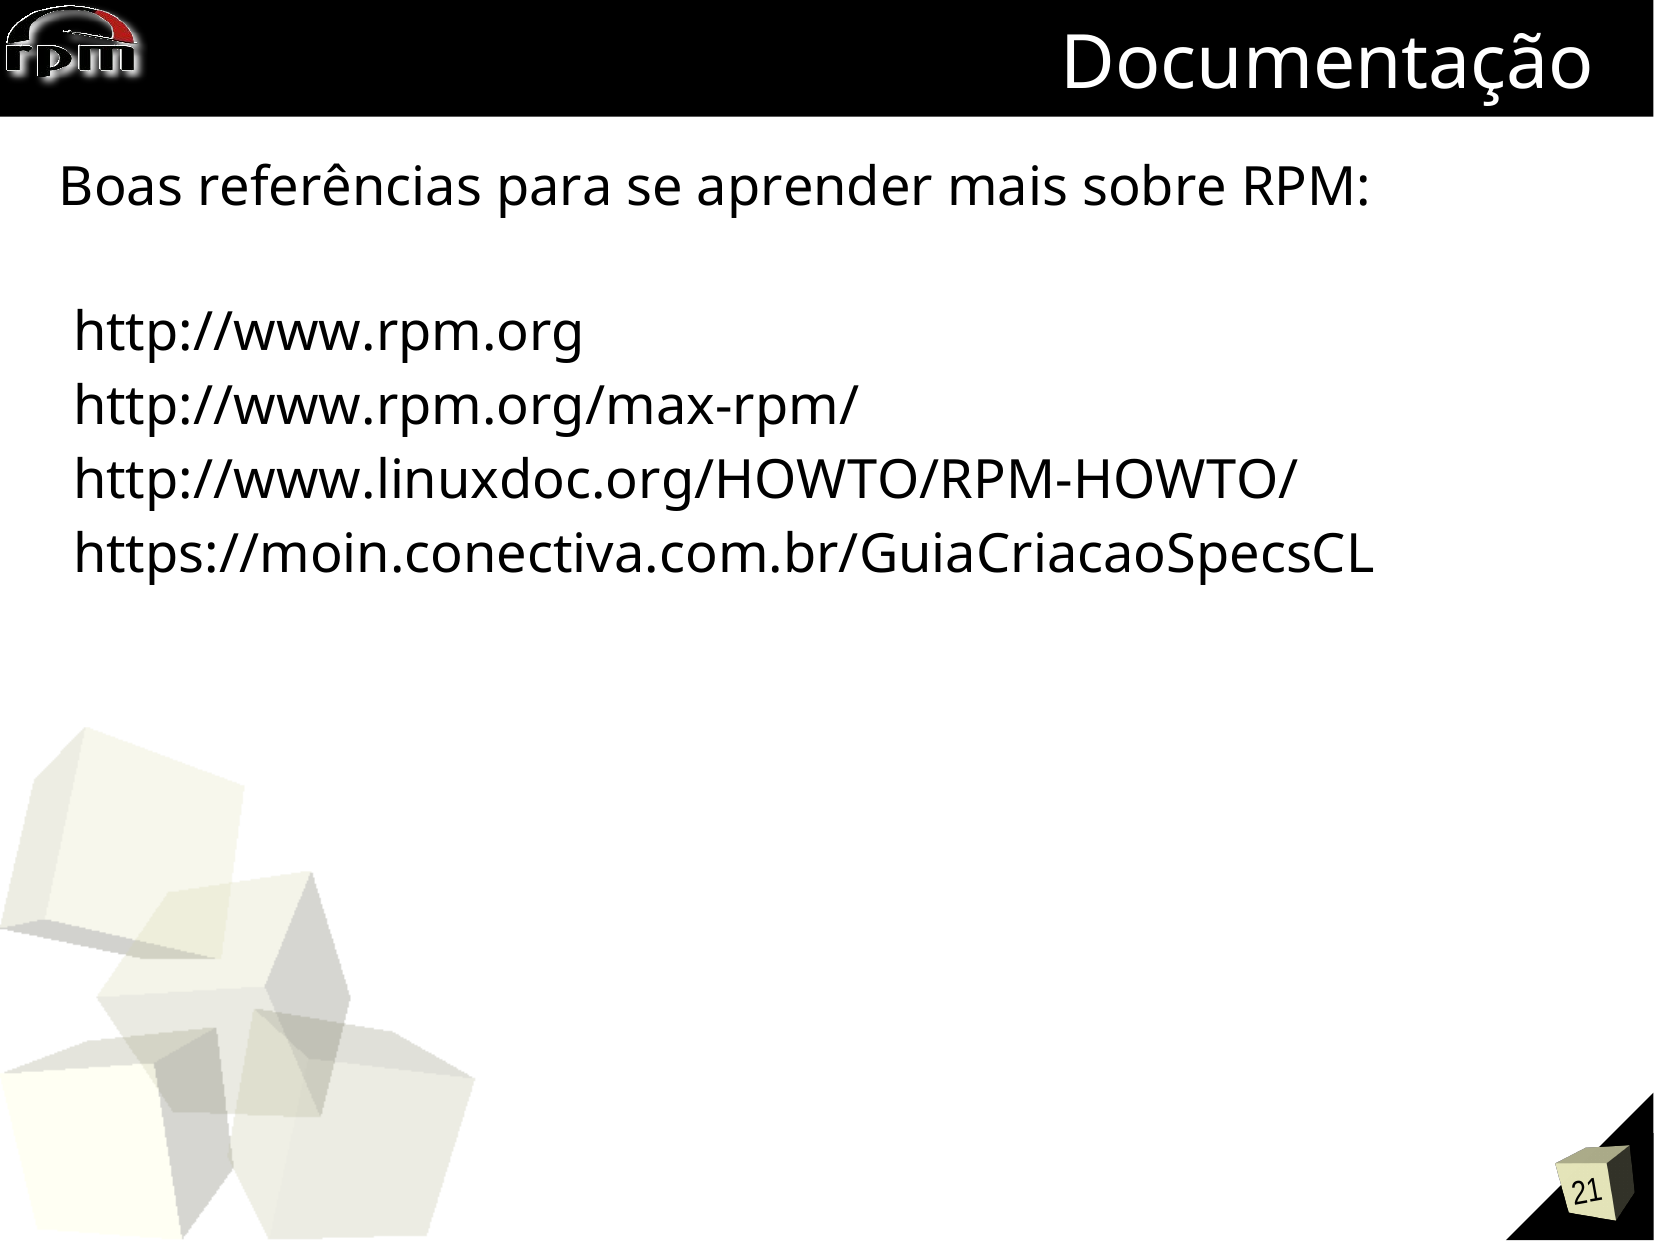

# Documentação
Boas referências para se aprender mais sobre RPM:
 http://www.rpm.org
 http://www.rpm.org/max-rpm/
 http://www.linuxdoc.org/HOWTO/RPM-HOWTO/
 https://moin.conectiva.com.br/GuiaCriacaoSpecsCL